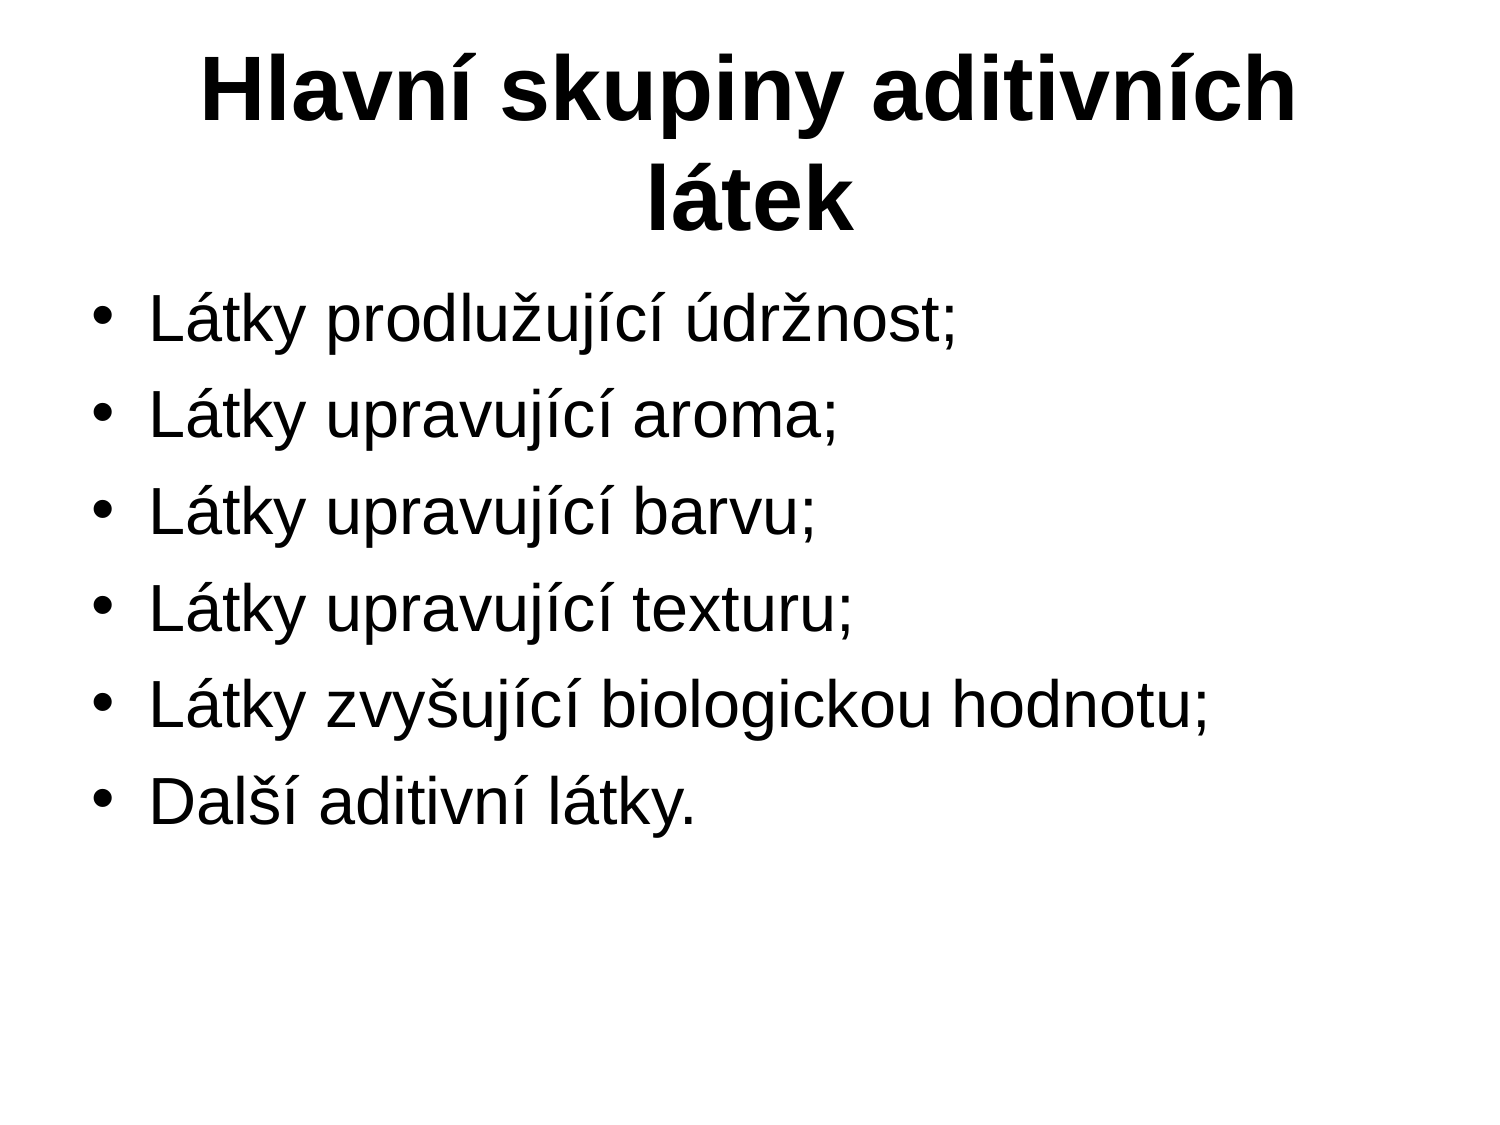

Hlavní skupiny aditivních látek
# Látky prodlužující údržnost;
Látky upravující aroma;
Látky upravující barvu;
Látky upravující texturu;
Látky zvyšující biologickou hodnotu;
Další aditivní látky.